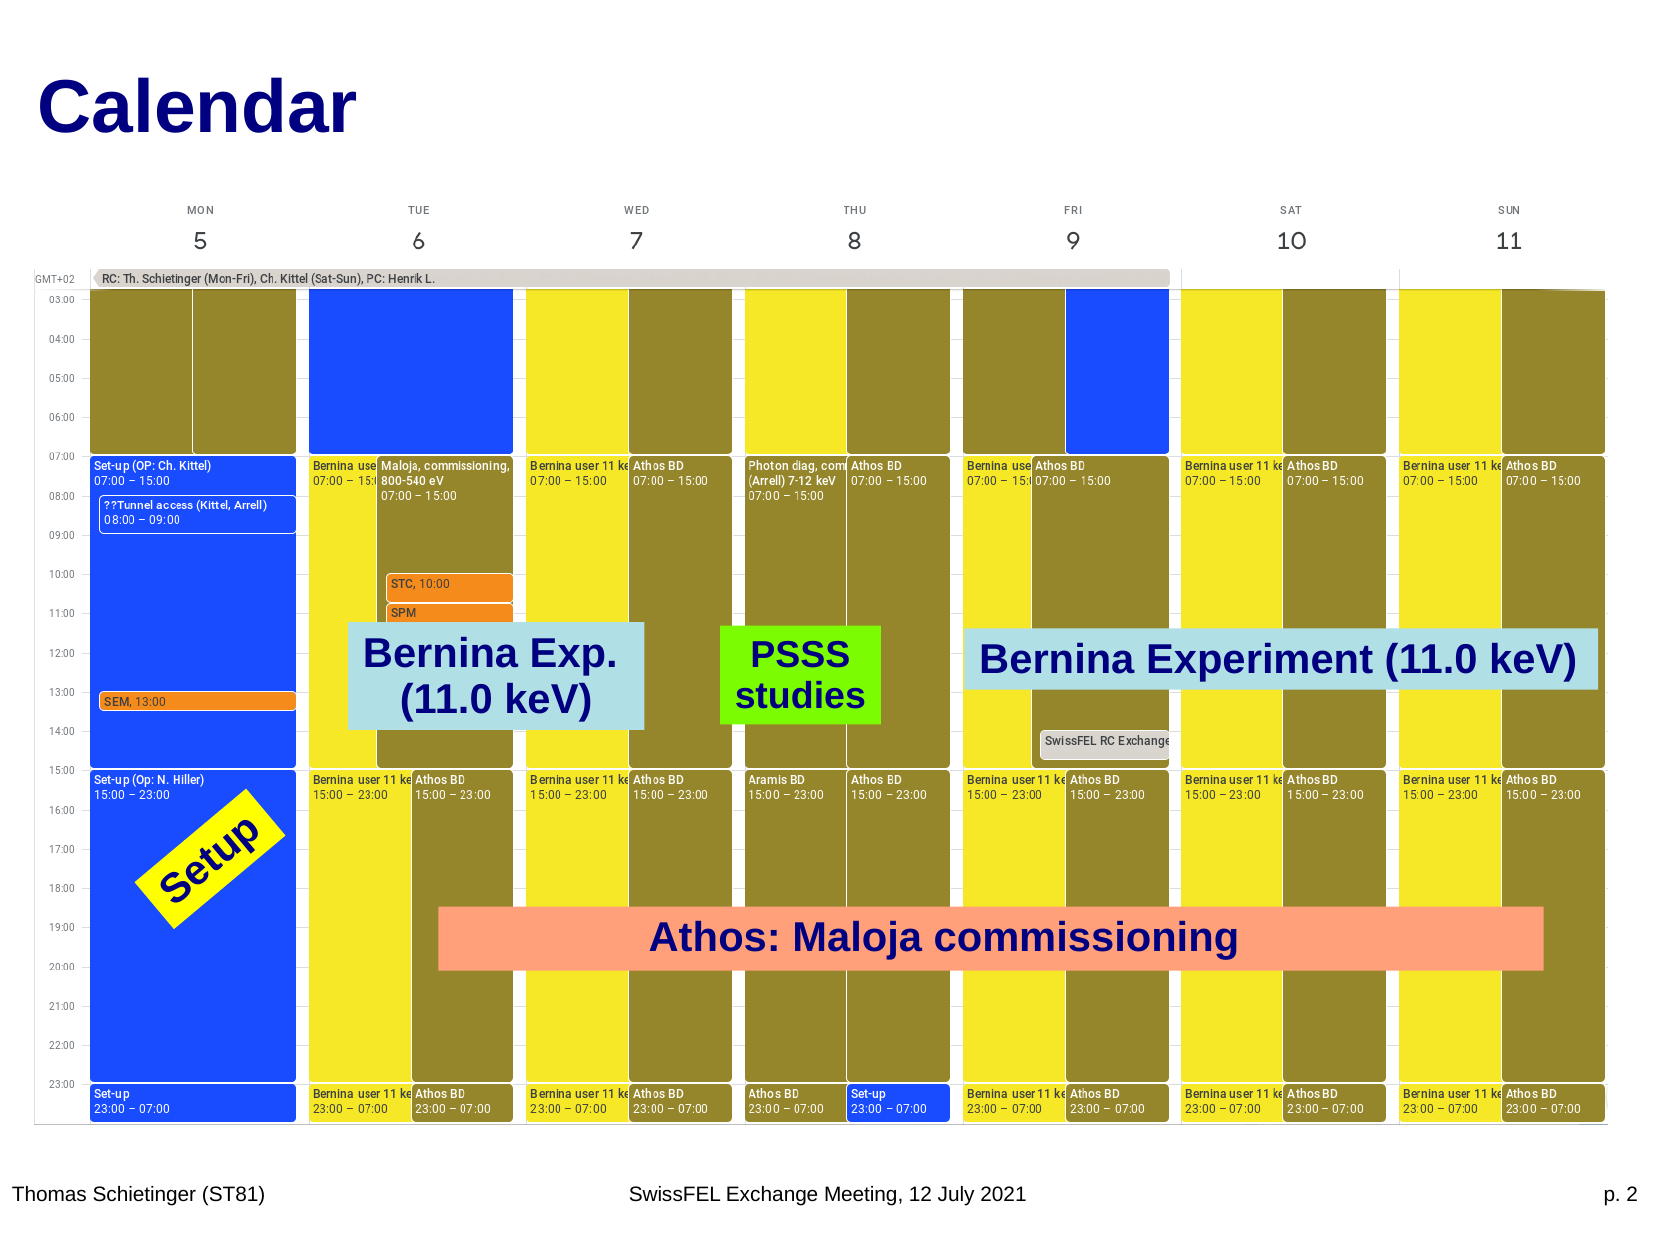

# Calendar
Bernina Exp.
(11.0 keV)
PSSS
studies
Bernina Experiment (11.0 keV)
Setup
 Athos: Maloja commissioning
2